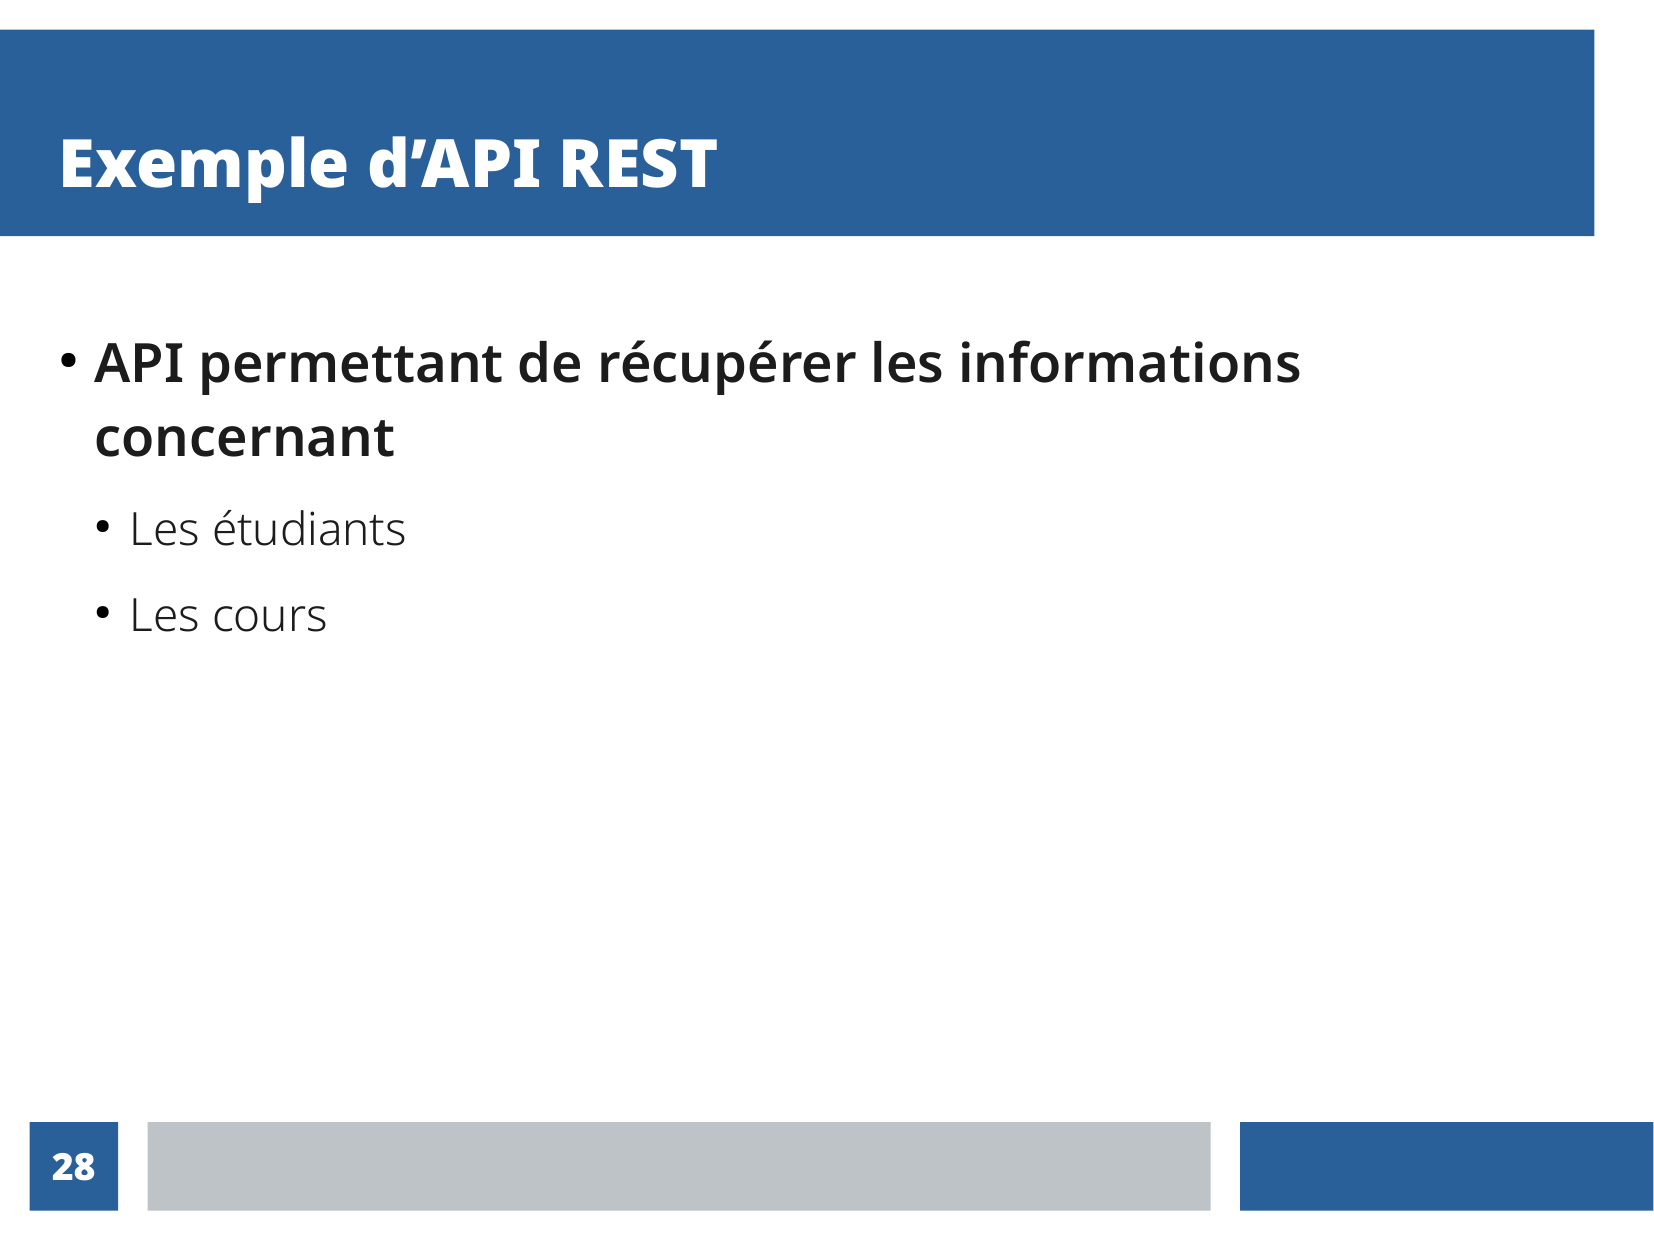

# Exemple d’API REST
API permettant de récupérer les informations concernant
Les étudiants
Les cours
28